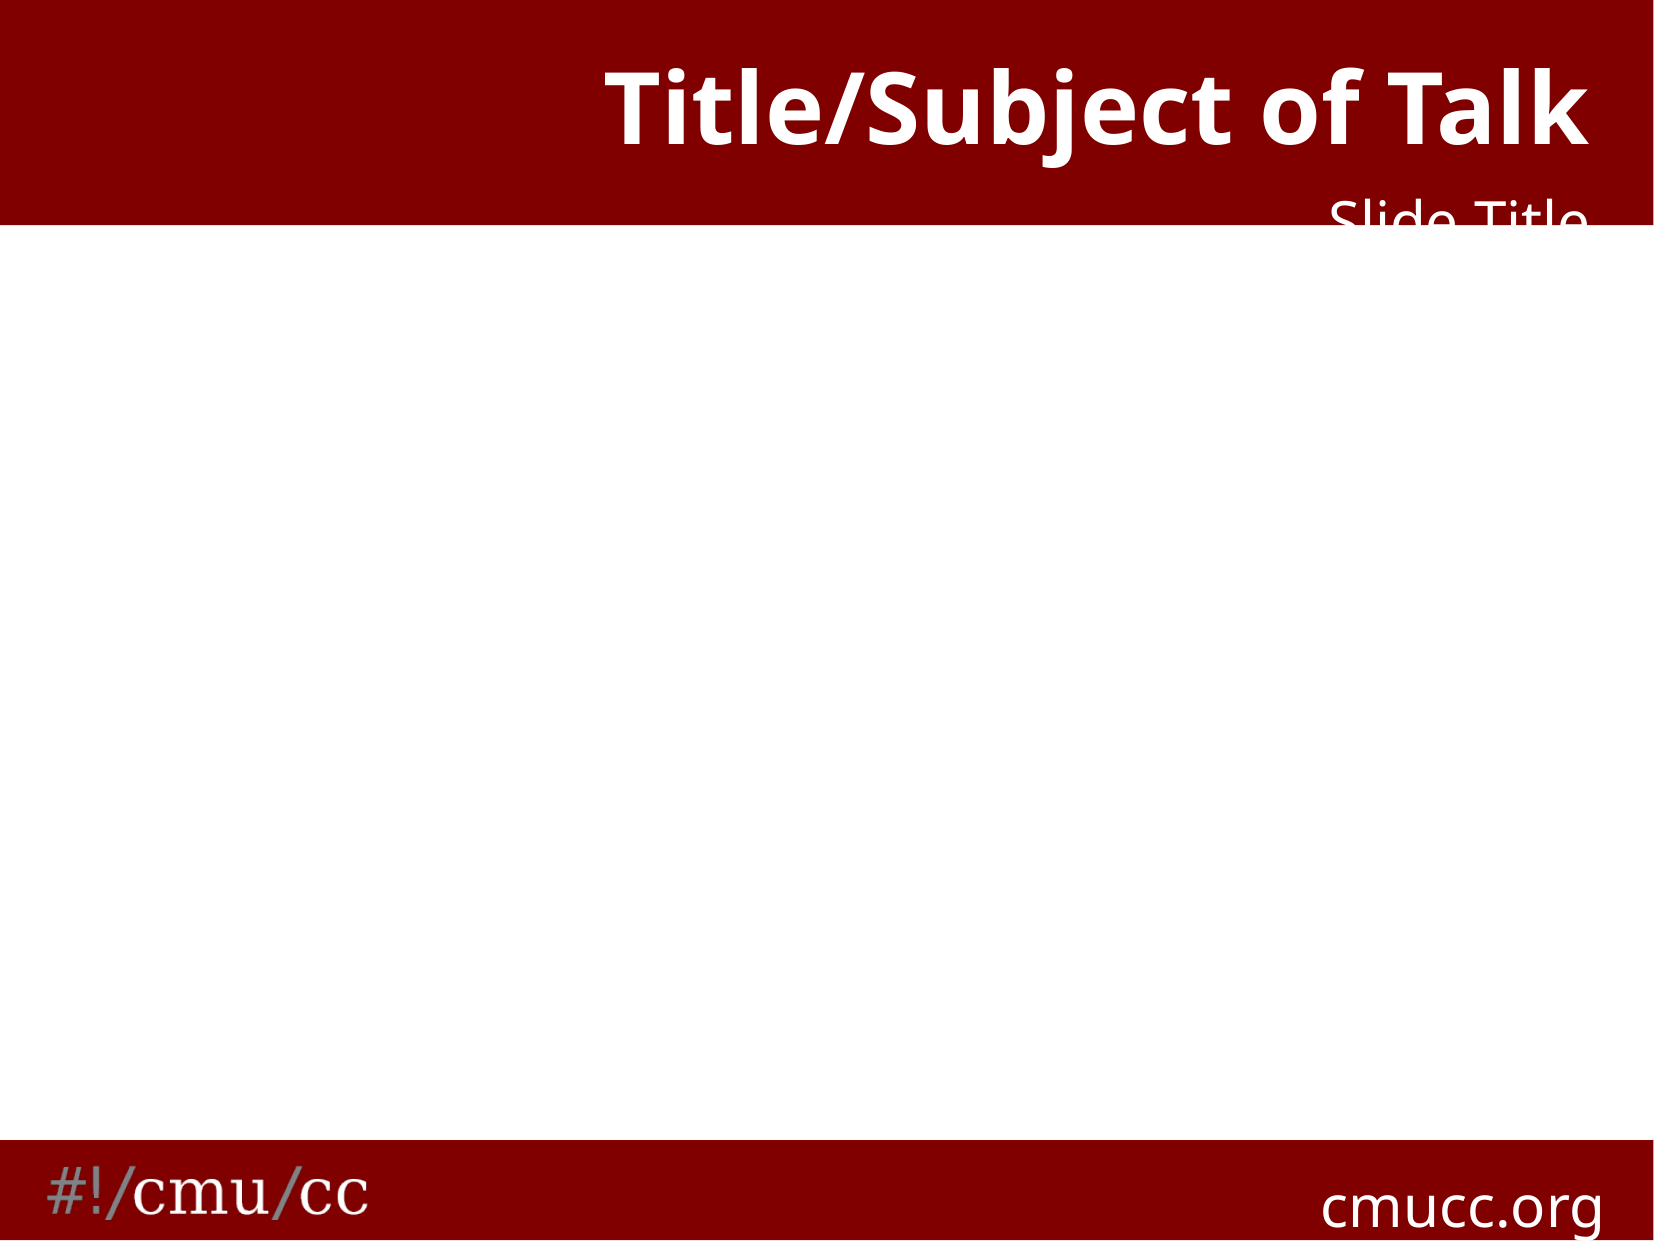

Title/Subject of Talk
Slide Title
#
cmucc.org